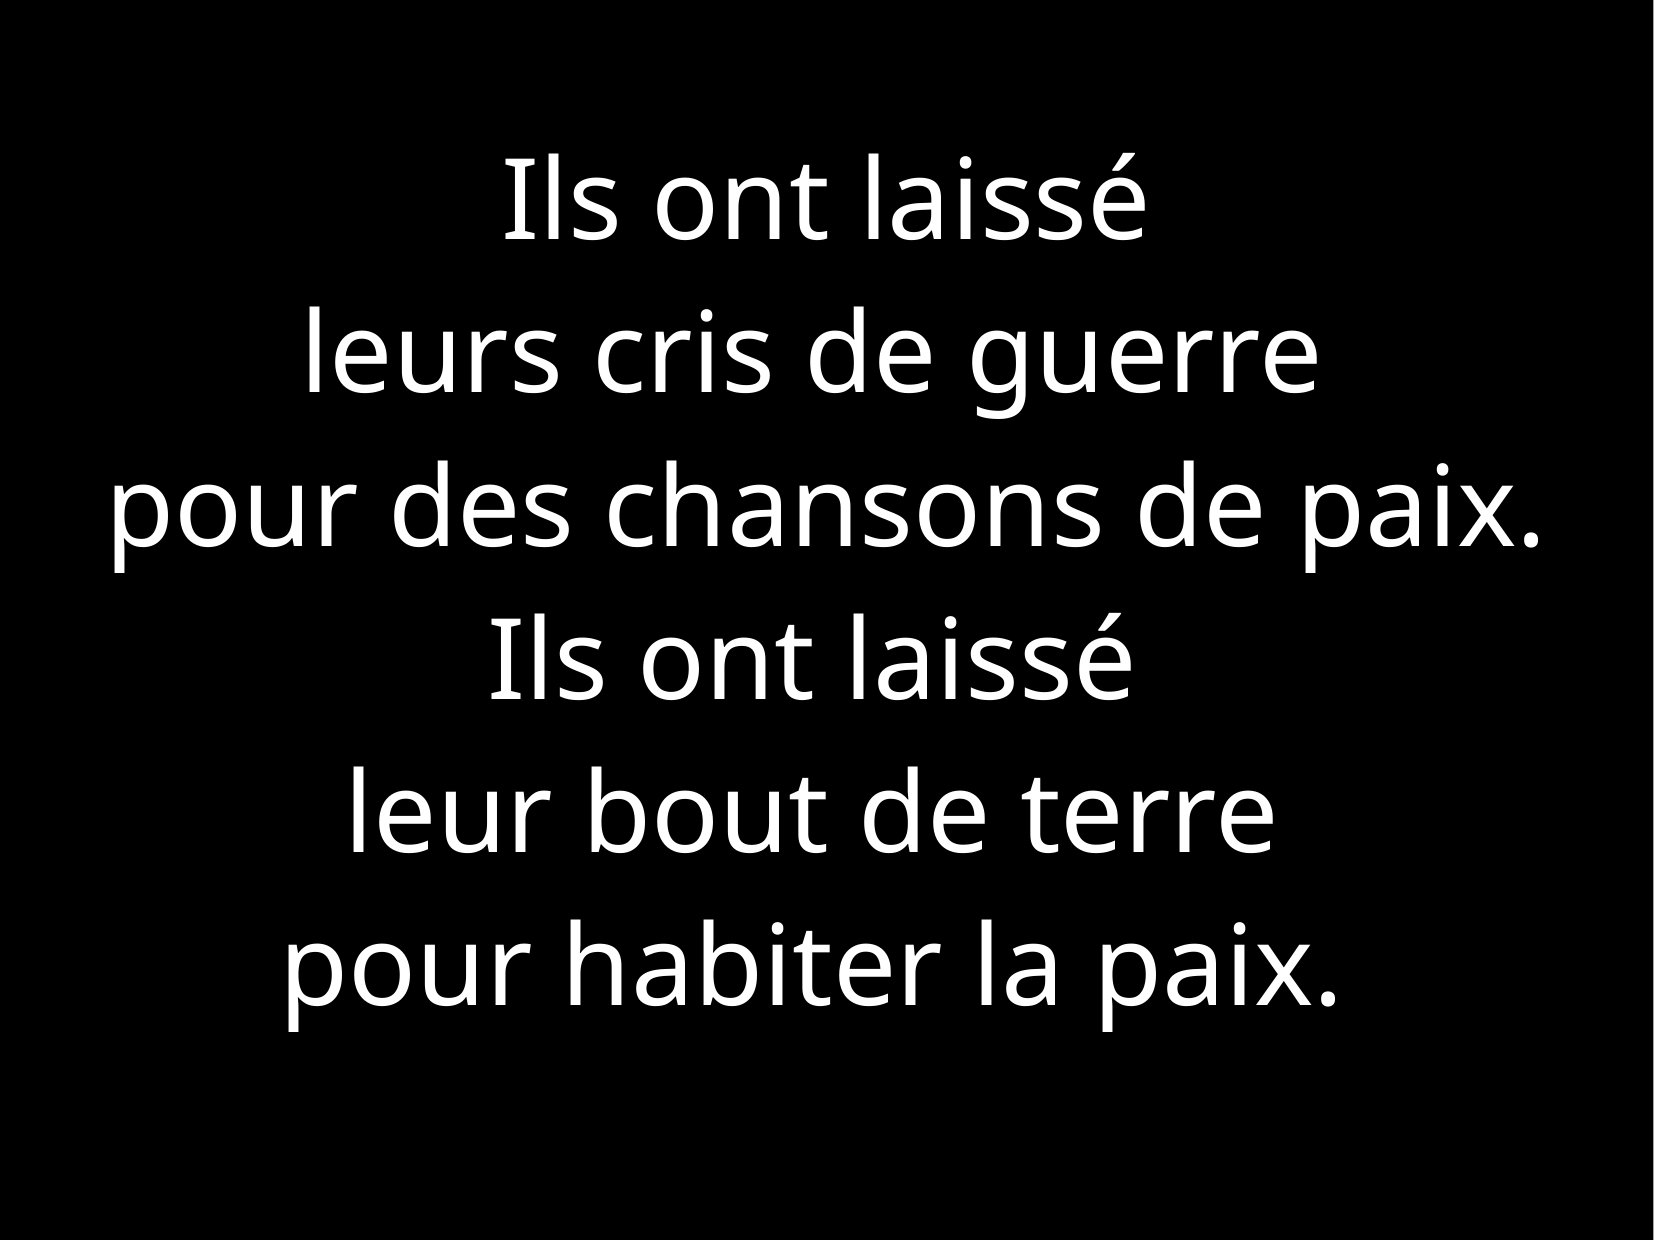

# Ils ont laissé
leurs cris de guerre
pour des chansons de paix.
Ils ont laissé
leur bout de terre
pour habiter la paix.